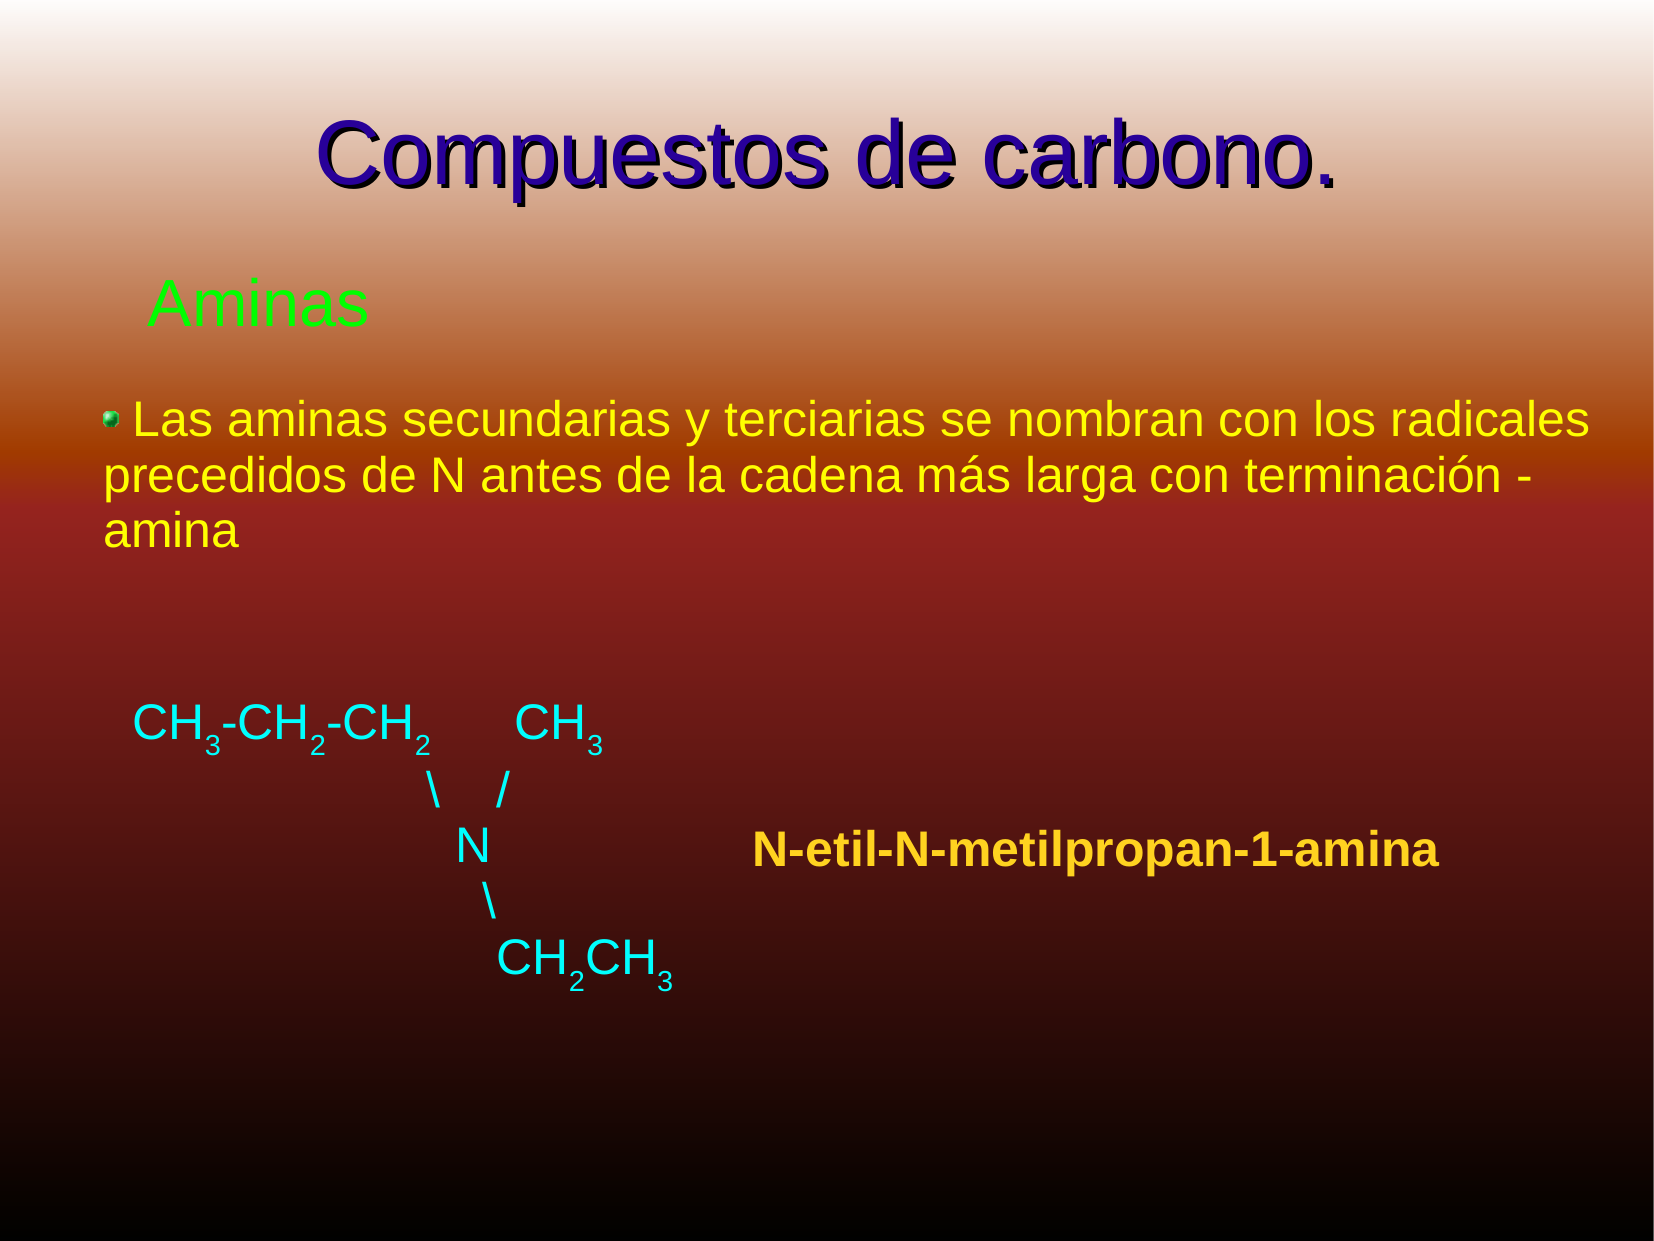

# Compuestos de carbono.
Aminas
 Las aminas secundarias y terciarias se nombran con los radicales precedidos de N antes de la cadena más larga con terminación -amina
CH3-CH2-CH2 CH3
 \ /
 N
 \
 CH2CH3
N-etil-N-metilpropan-1-amina